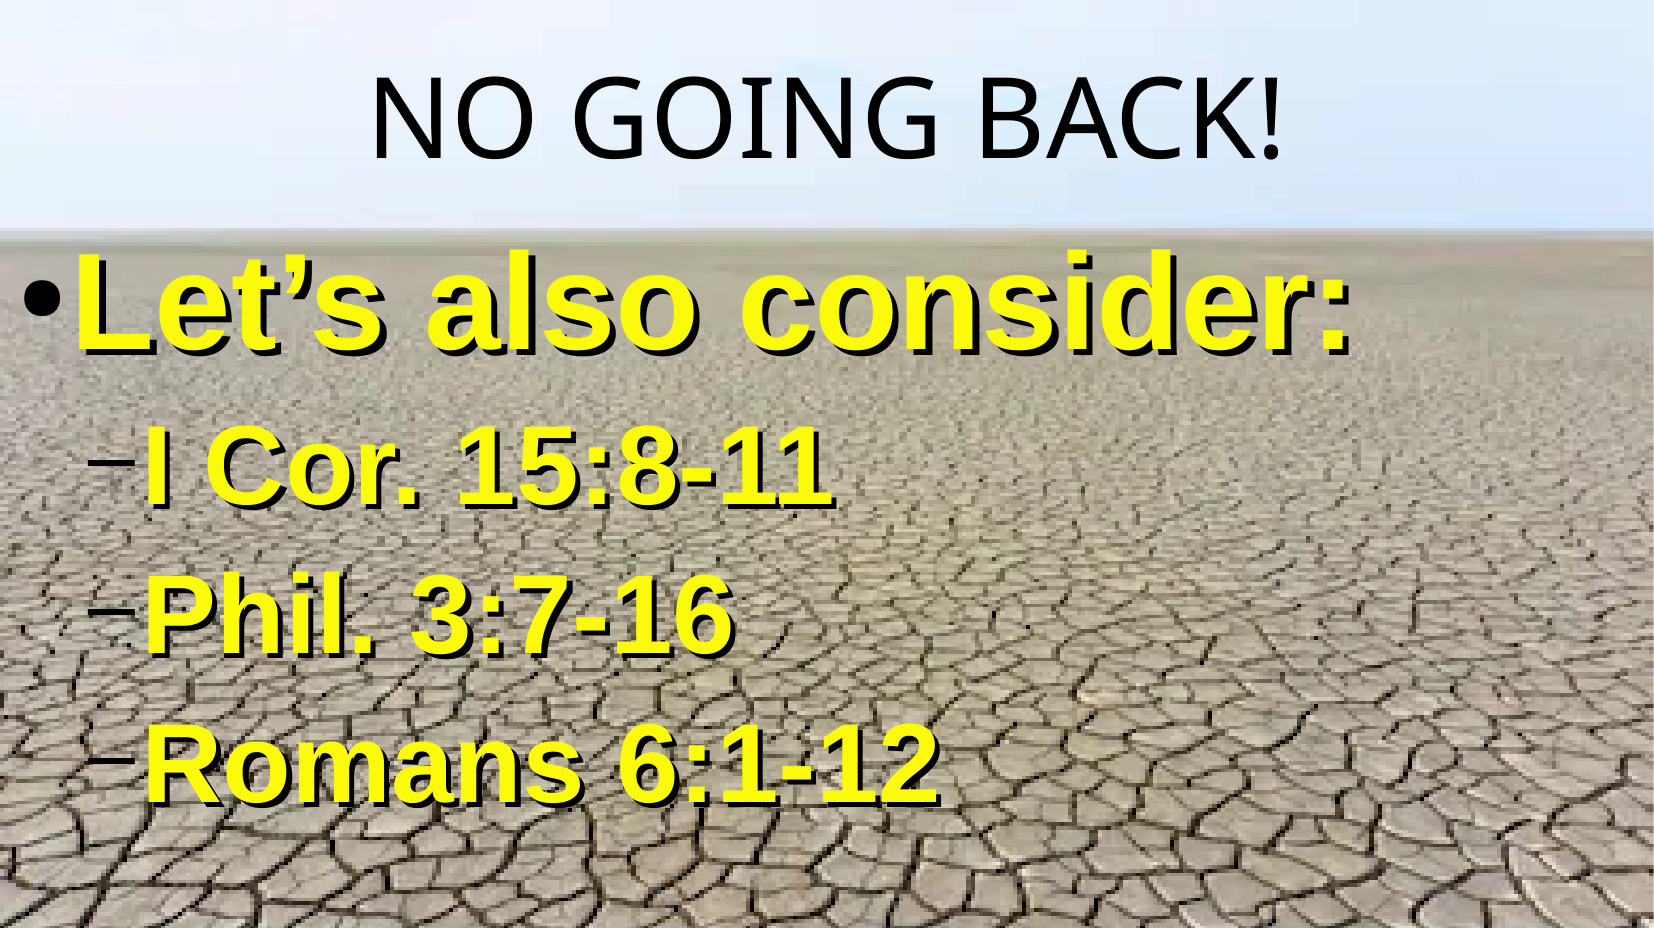

# NO GOING BACK!
Let’s also consider:
I Cor. 15:8-11
Phil. 3:7-16
Romans 6:1-12